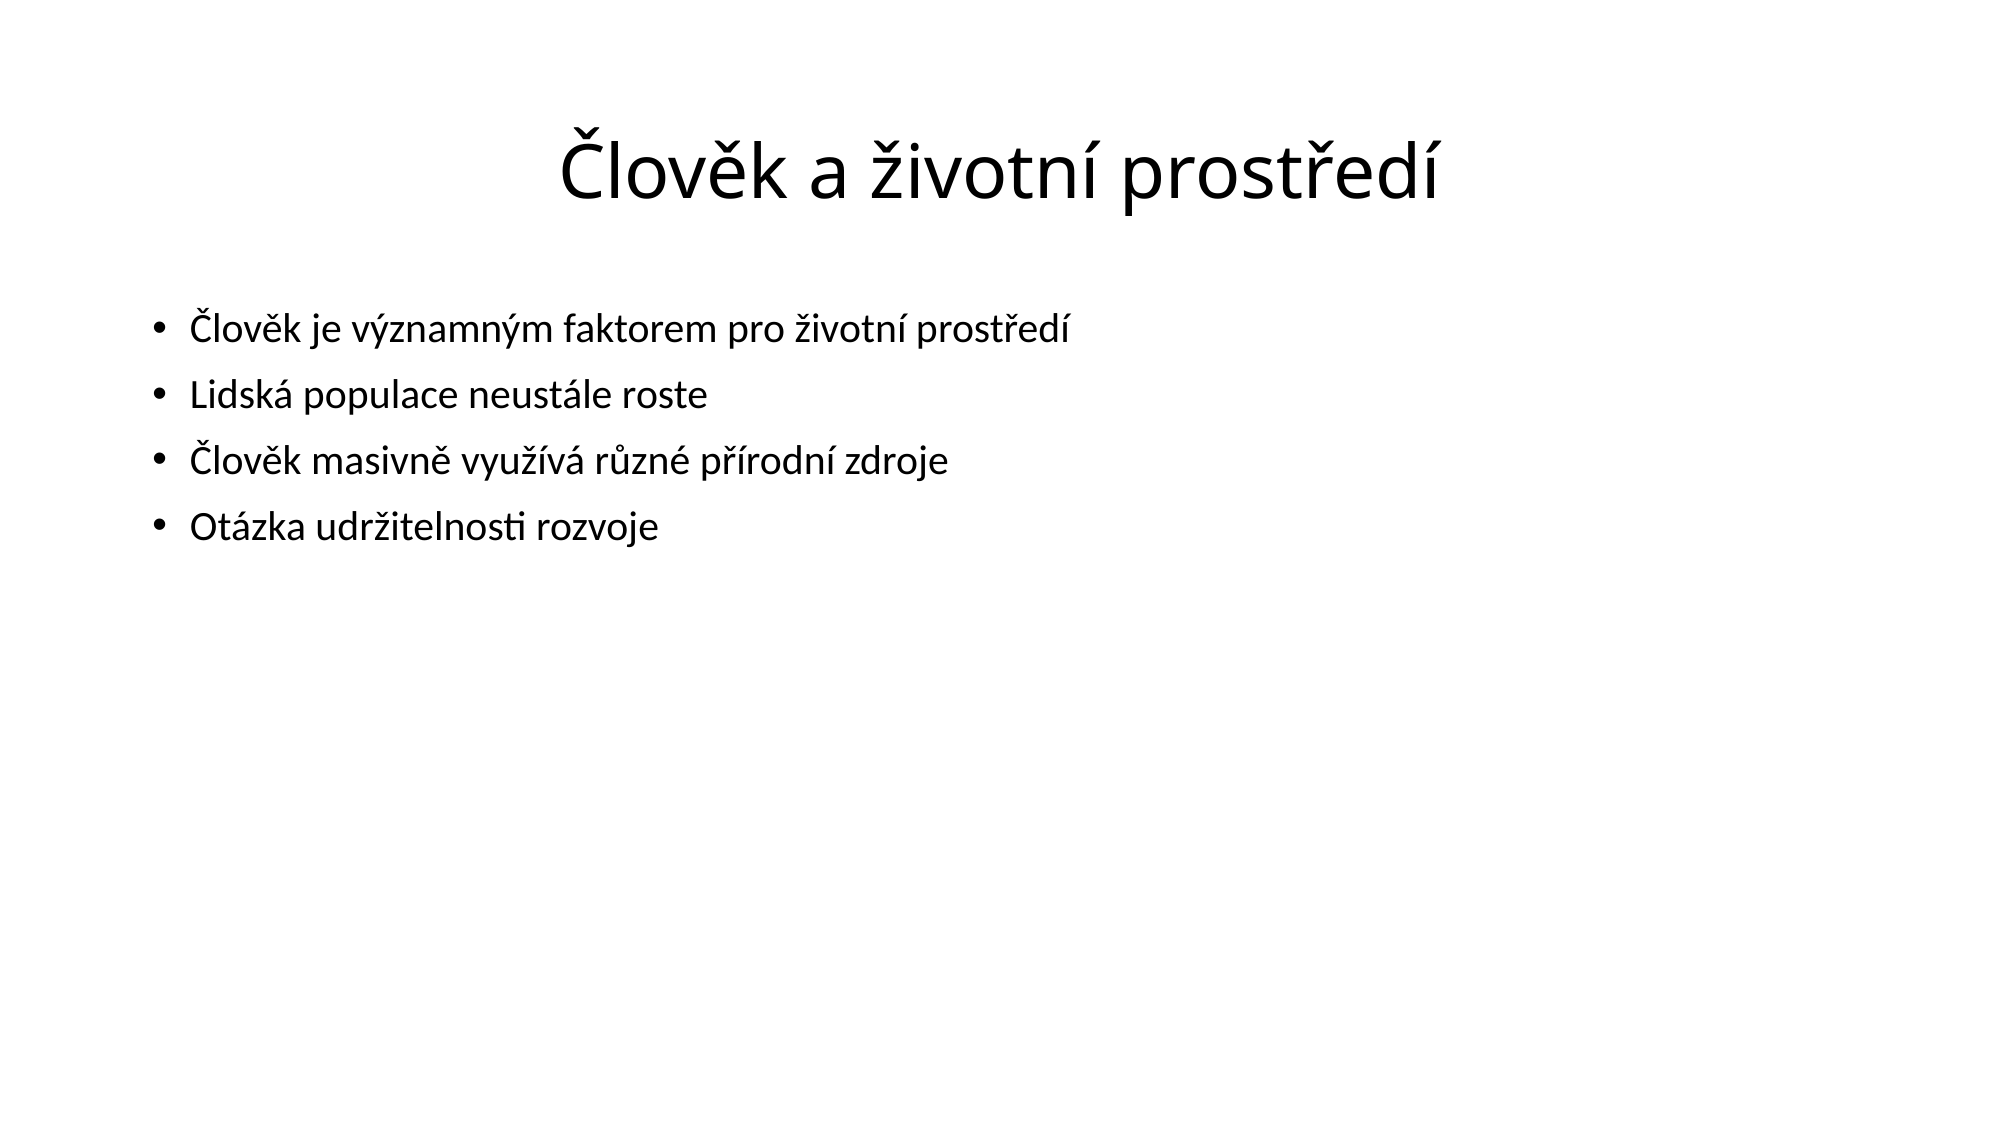

# Člověk a životní prostředí
Člověk je významným faktorem pro životní prostředí
Lidská populace neustále roste
Člověk masivně využívá různé přírodní zdroje
Otázka udržitelnosti rozvoje